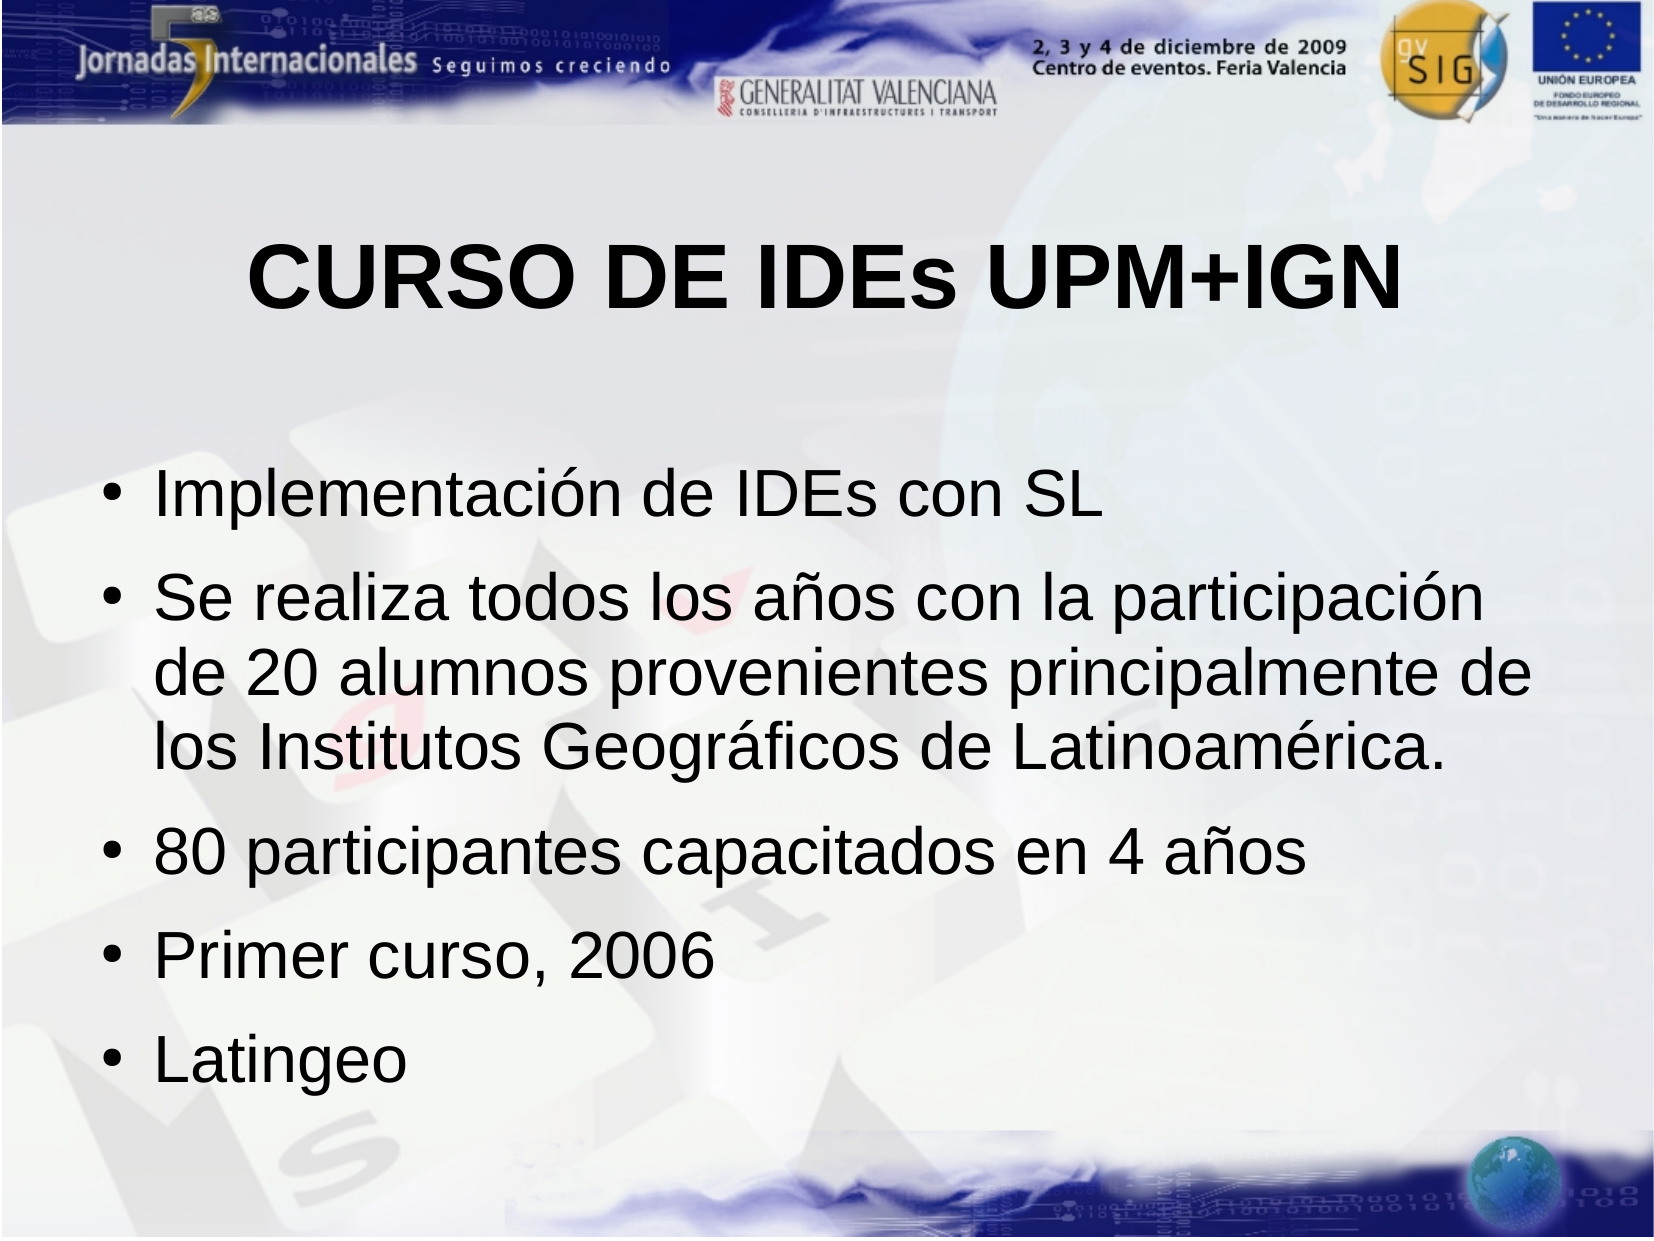

# CURSO DE IDEs UPM+IGN
Implementación de IDEs con SL
Se realiza todos los años con la participación de 20 alumnos provenientes principalmente de los Institutos Geográficos de Latinoamérica.
80 participantes capacitados en 4 años
Primer curso, 2006
Latingeo